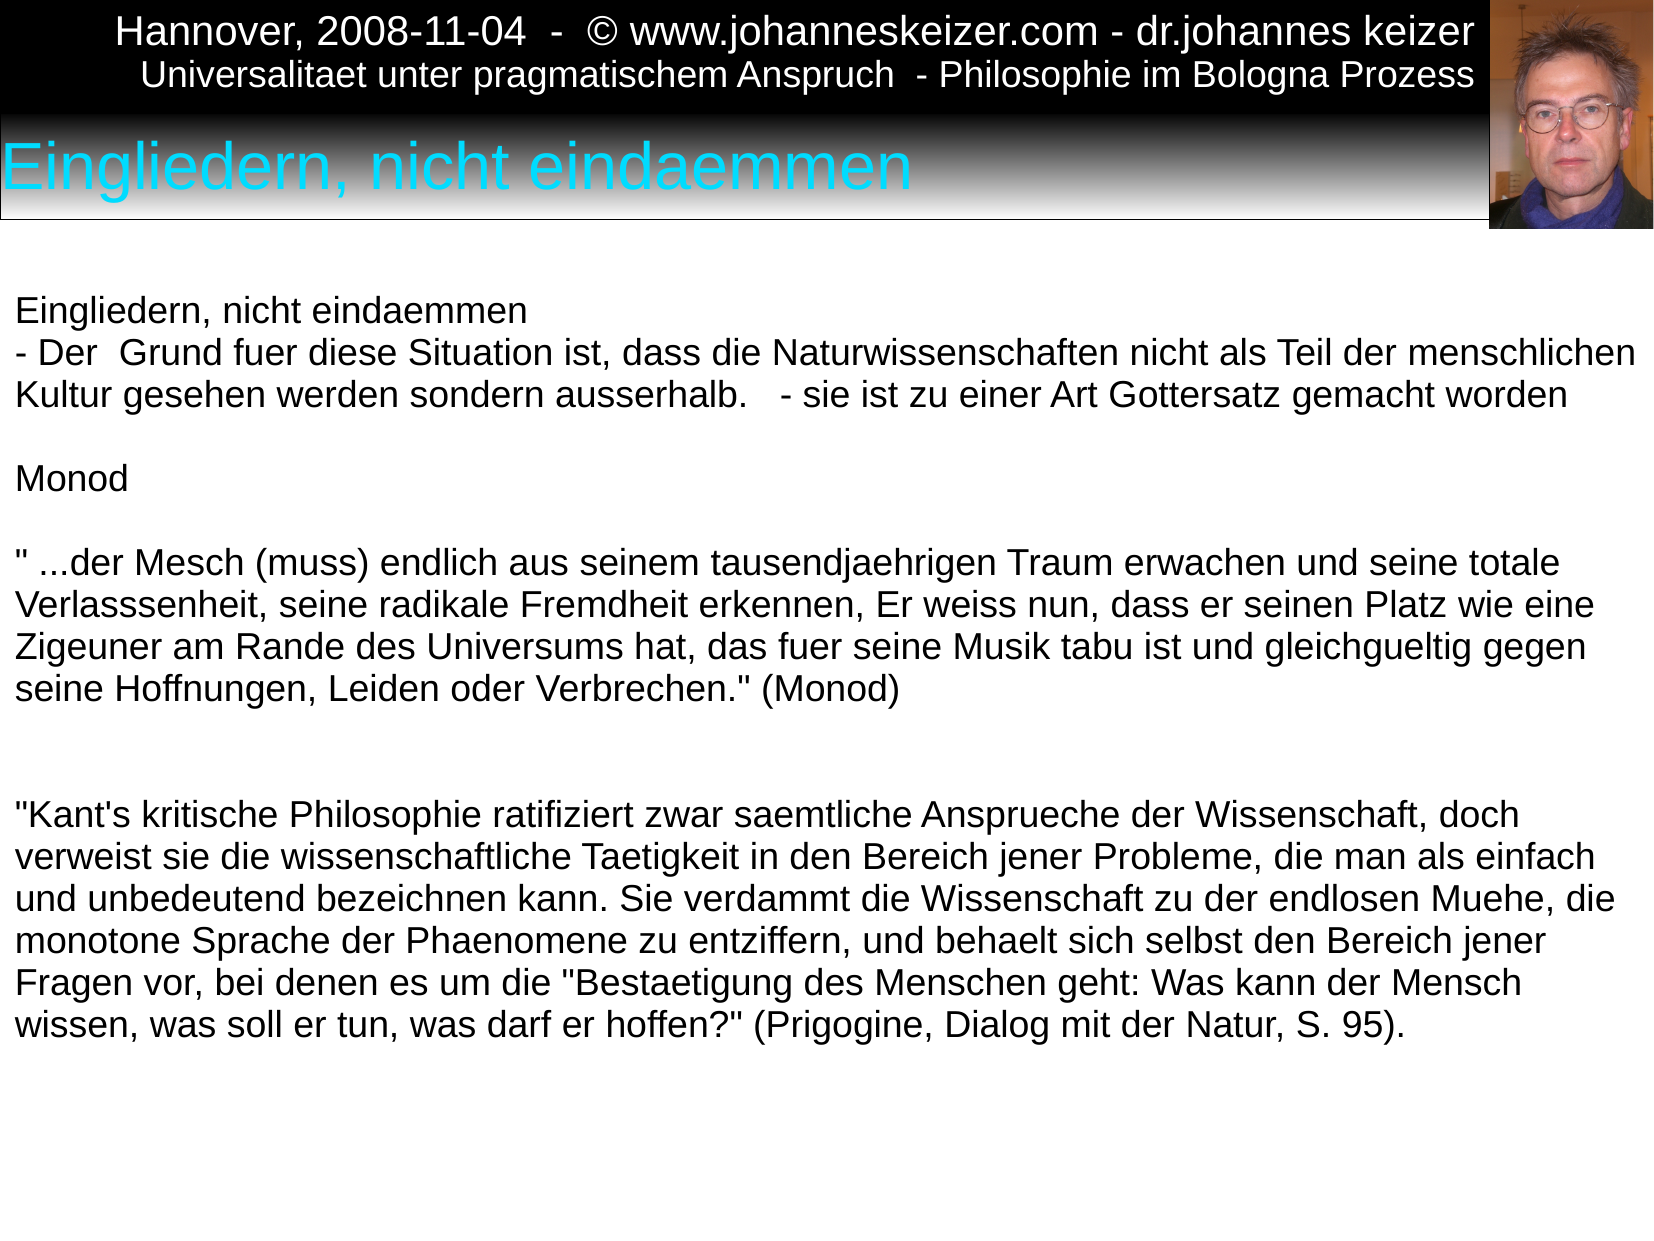

# Eingliedern, nicht eindaemmen
Eingliedern, nicht eindaemmen
- Der Grund fuer diese Situation ist, dass die Naturwissenschaften nicht als Teil der menschlichen Kultur gesehen werden sondern ausserhalb. - sie ist zu einer Art Gottersatz gemacht worden
Monod
" ...der Mesch (muss) endlich aus seinem tausendjaehrigen Traum erwachen und seine totale Verlasssenheit, seine radikale Fremdheit erkennen, Er weiss nun, dass er seinen Platz wie eine Zigeuner am Rande des Universums hat, das fuer seine Musik tabu ist und gleichgueltig gegen seine Hoffnungen, Leiden oder Verbrechen." (Monod)
"Kant's kritische Philosophie ratifiziert zwar saemtliche Ansprueche der Wissenschaft, doch verweist sie die wissenschaftliche Taetigkeit in den Bereich jener Probleme, die man als einfach und unbedeutend bezeichnen kann. Sie verdammt die Wissenschaft zu der endlosen Muehe, die monotone Sprache der Phaenomene zu entziffern, und behaelt sich selbst den Bereich jener Fragen vor, bei denen es um die "Bestaetigung des Menschen geht: Was kann der Mensch wissen, was soll er tun, was darf er hoffen?" (Prigogine, Dialog mit der Natur, S. 95).